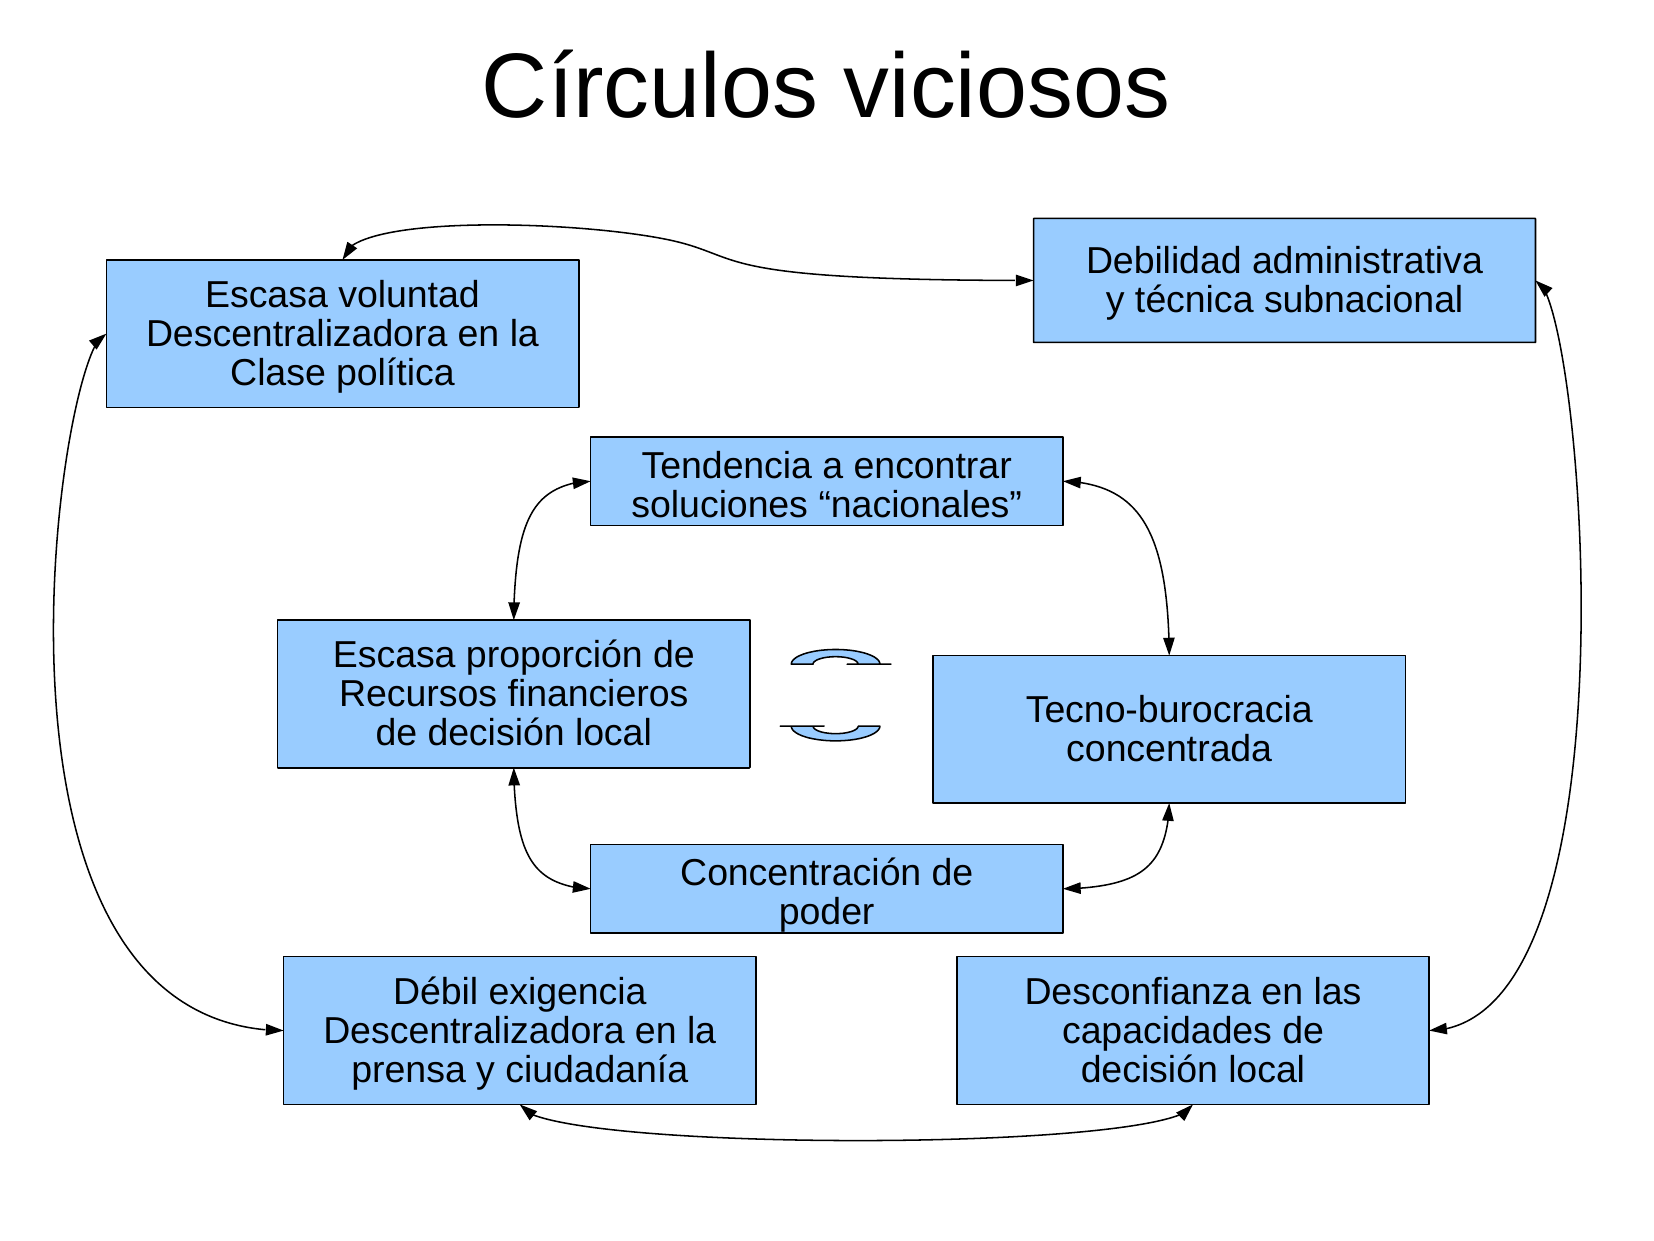

# Círculos viciosos
Debilidad administrativa
y técnica subnacional
Escasa voluntad
Descentralizadora en la
Clase política
Tendencia a encontrar
soluciones “nacionales”
Escasa proporción de
Recursos financieros
de decisión local
Tecno-burocracia
concentrada
Concentración de
poder
Débil exigencia
Descentralizadora en la
prensa y ciudadanía
Desconfianza en las
capacidades de
decisión local